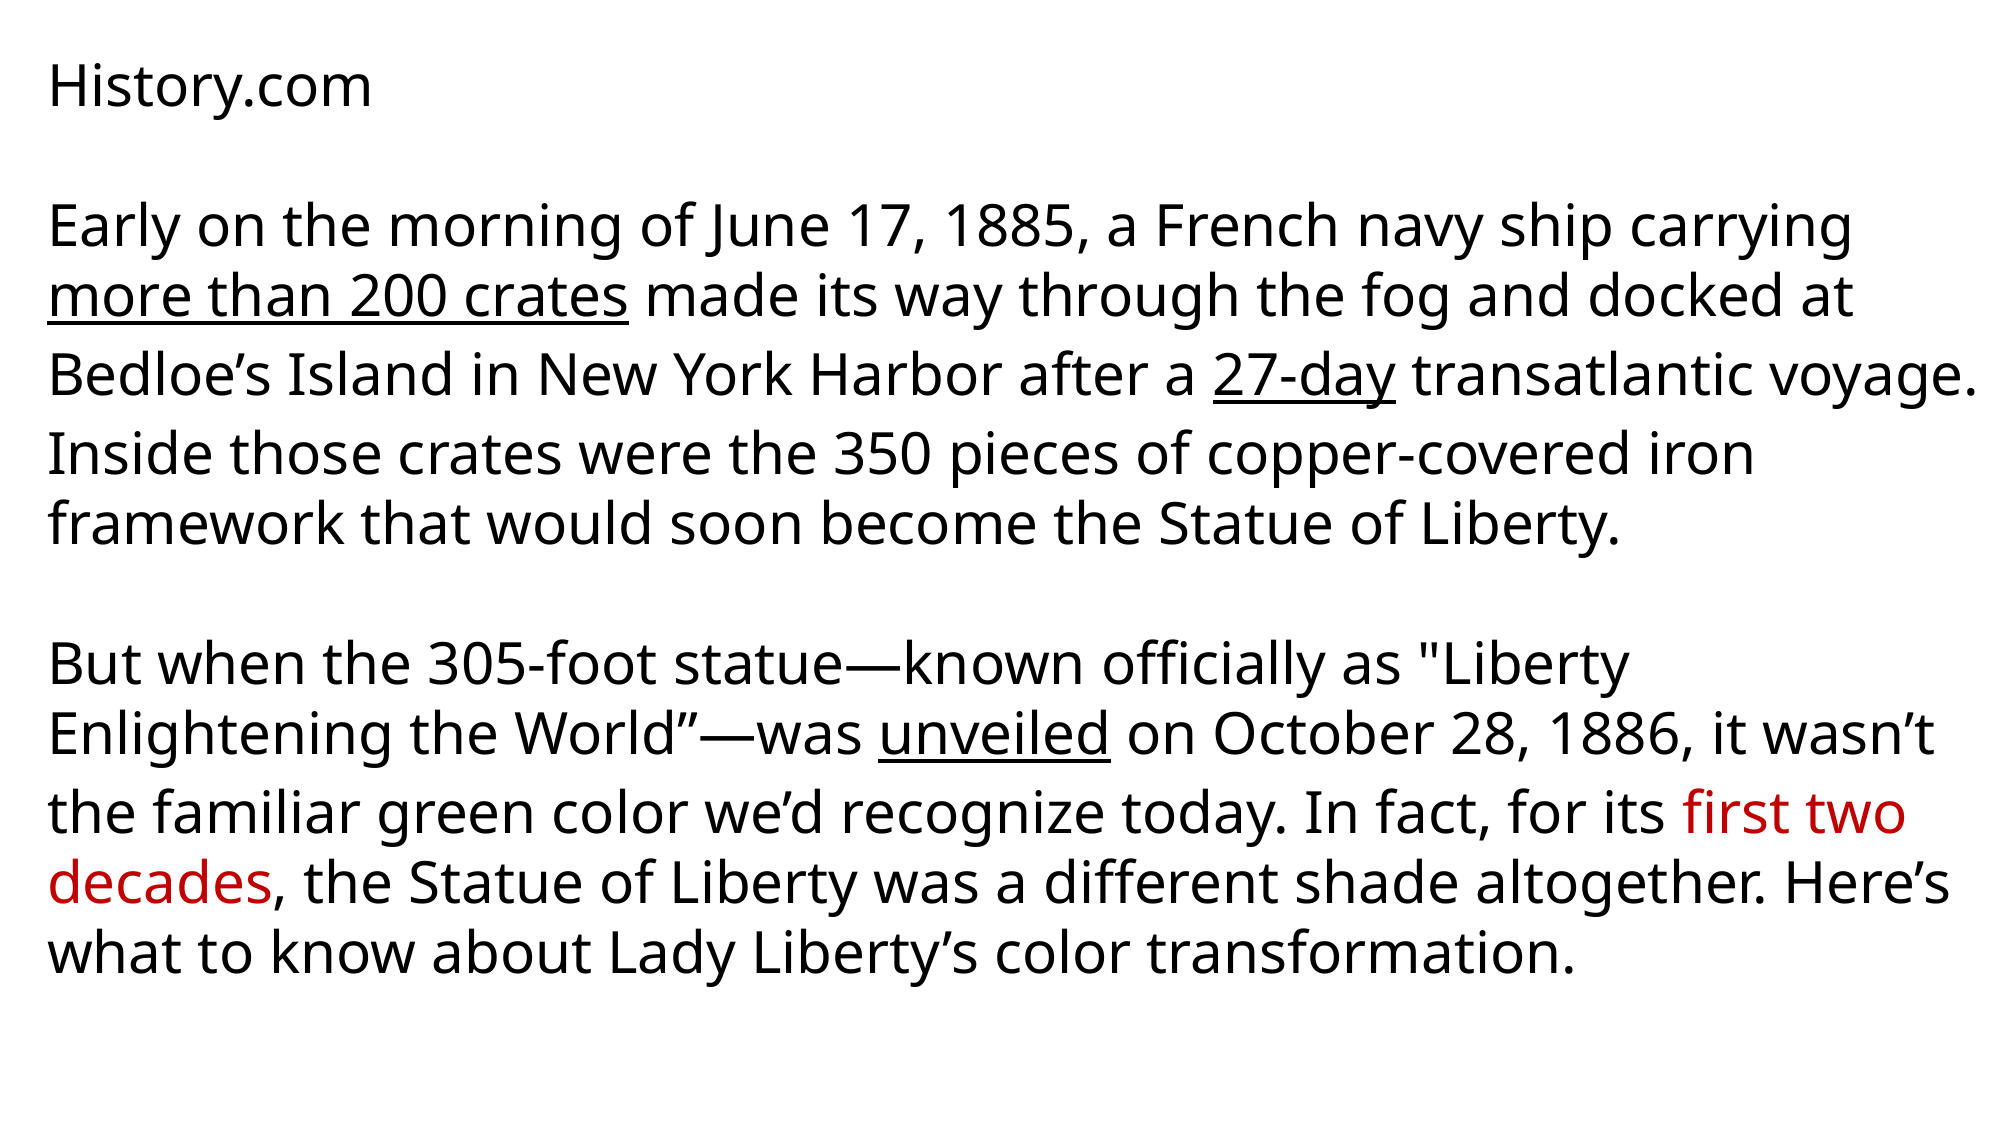

History.com
Early on the morning of June 17, 1885, a French navy ship carrying more than 200 crates made its way through the fog and docked at Bedloe’s Island in New York Harbor after a 27-day transatlantic voyage. Inside those crates were the 350 pieces of copper-covered iron framework that would soon become the Statue of Liberty.
But when the 305-foot statue—known officially as "Liberty Enlightening the World”—was unveiled on October 28, 1886, it wasn’t the familiar green color we’d recognize today. In fact, for its first two decades, the Statue of Liberty was a different shade altogether. Here’s what to know about Lady Liberty’s color transformation.